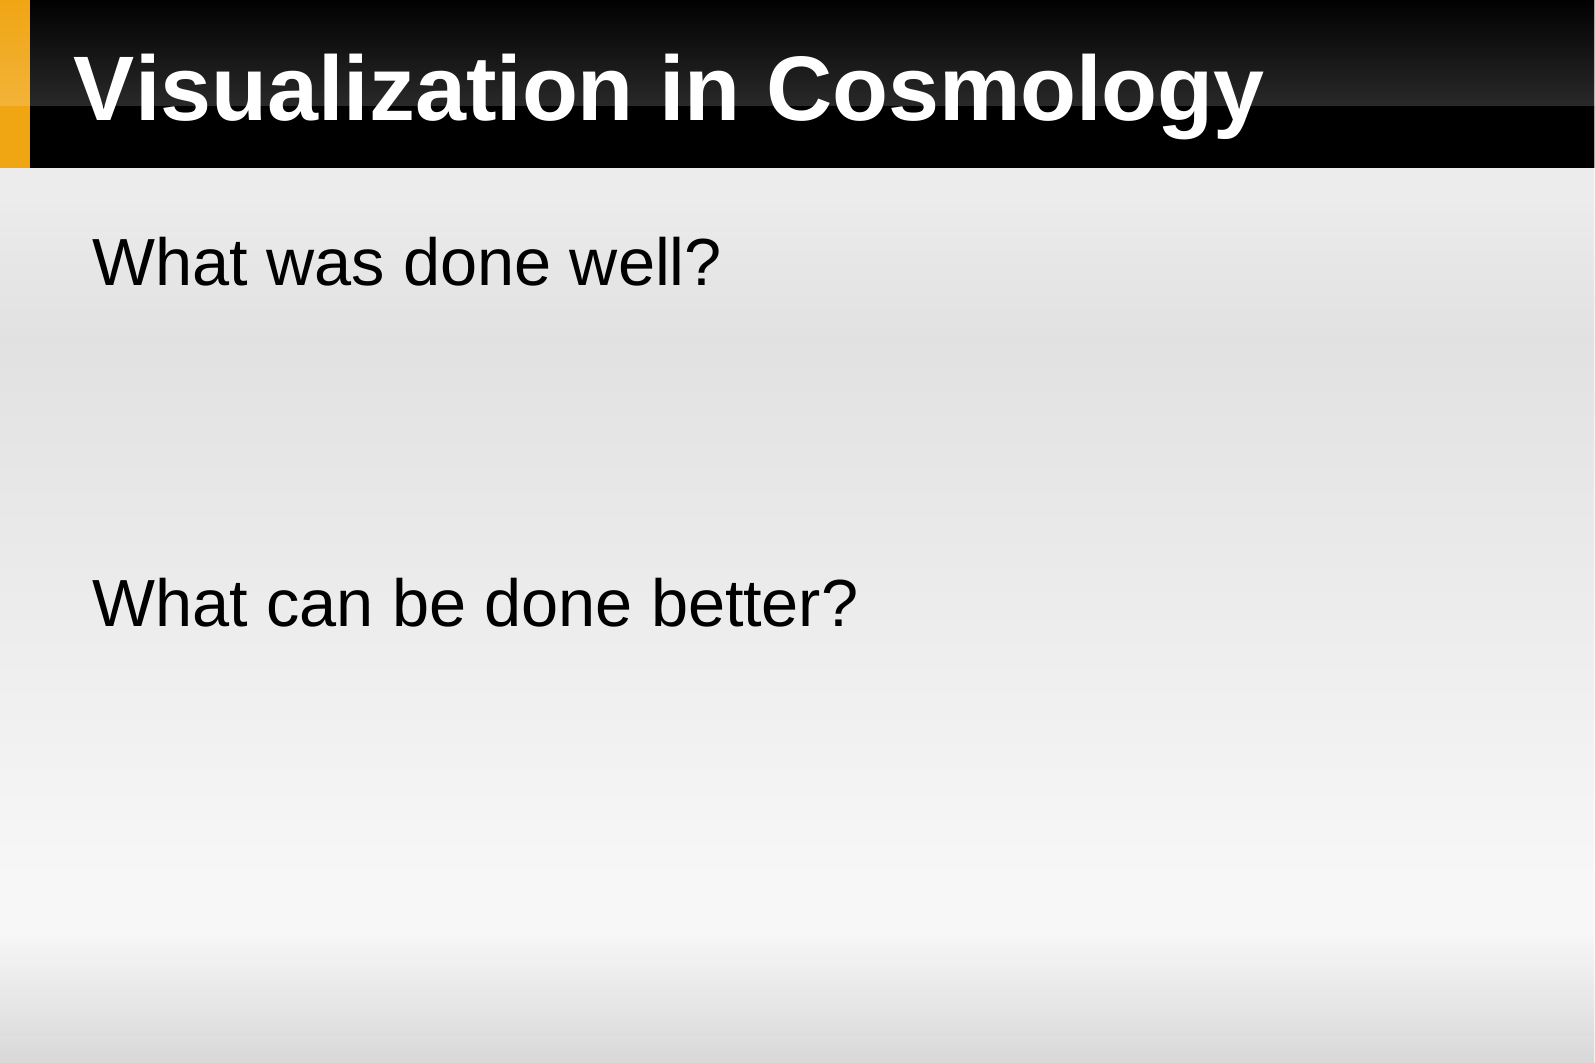

# Visualization in Cosmology
What was done well?
What can be done better?